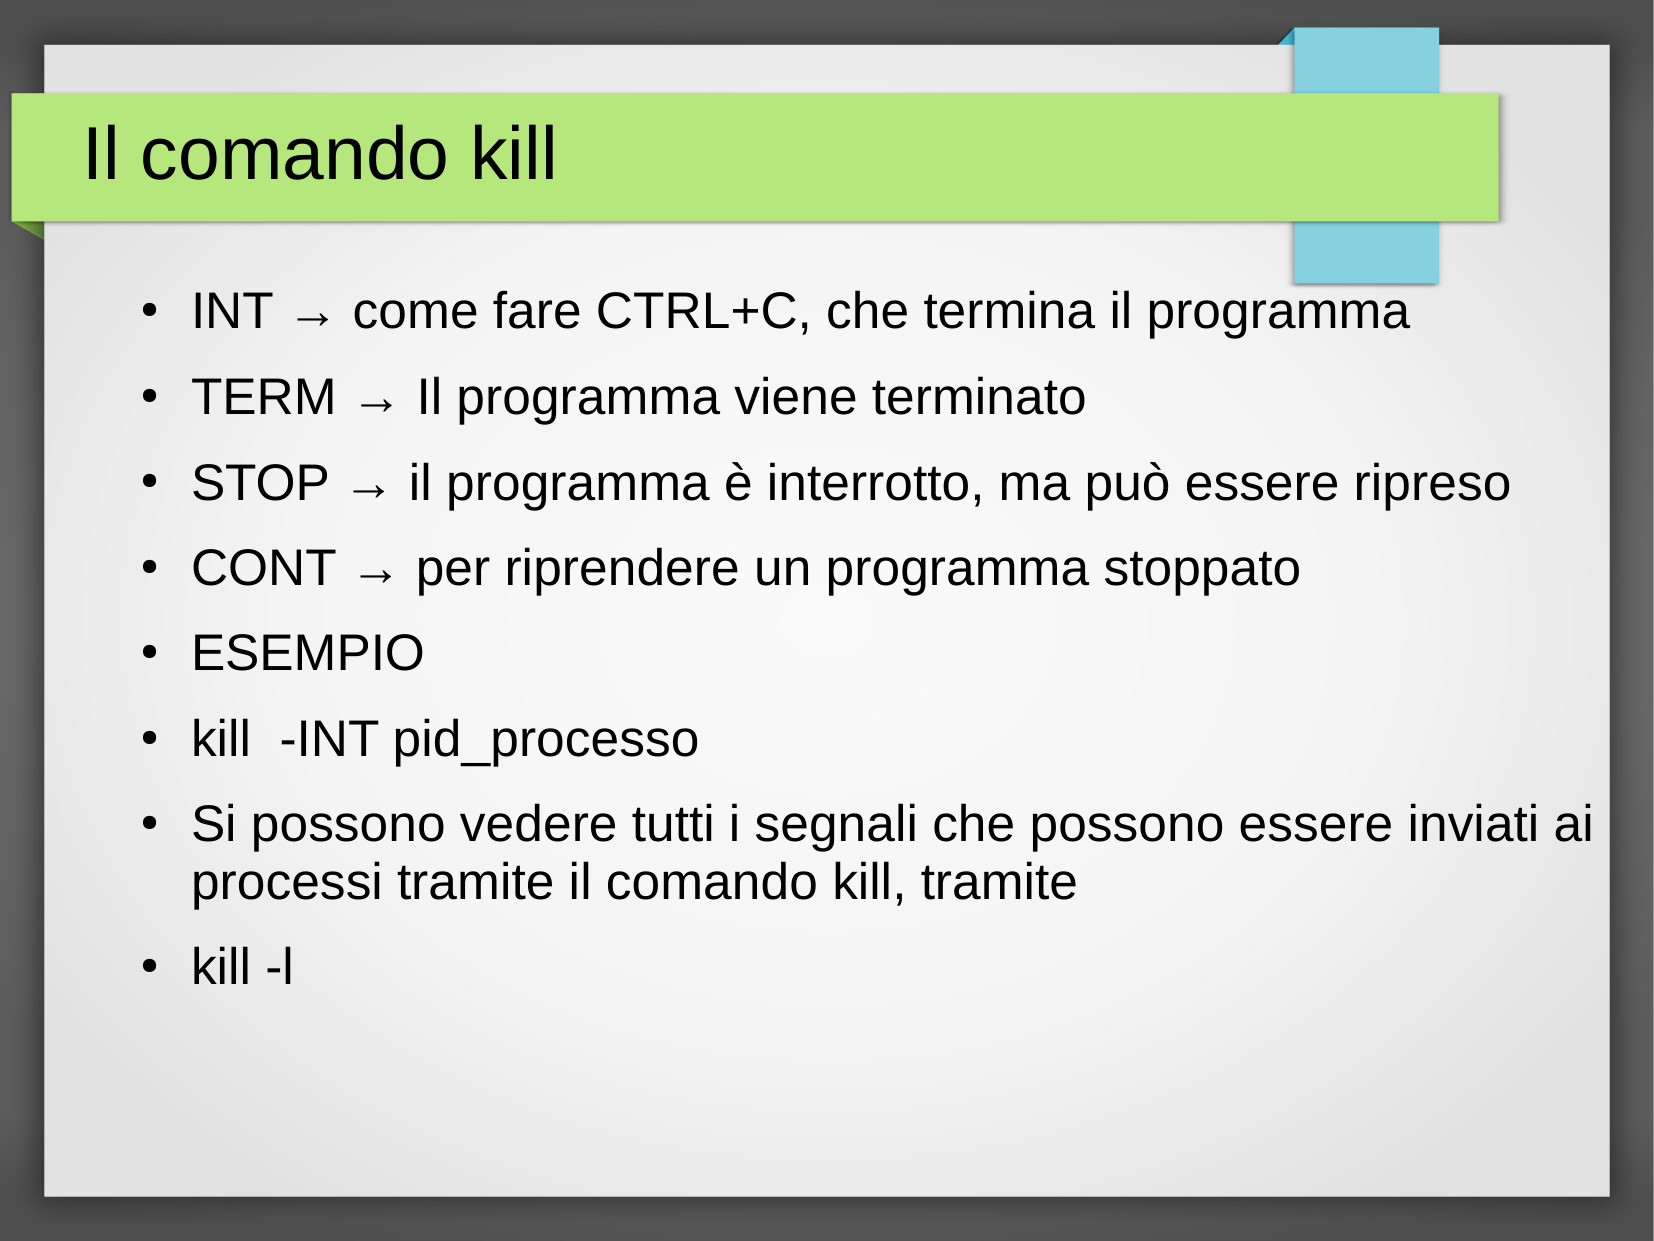

# Il comando kill
INT → come fare CTRL+C, che termina il programma
TERM → Il programma viene terminato
STOP → il programma è interrotto, ma può essere ripreso
CONT → per riprendere un programma stoppato
ESEMPIO
kill -INT pid_processo
Si possono vedere tutti i segnali che possono essere inviati ai processi tramite il comando kill, tramite
kill -l